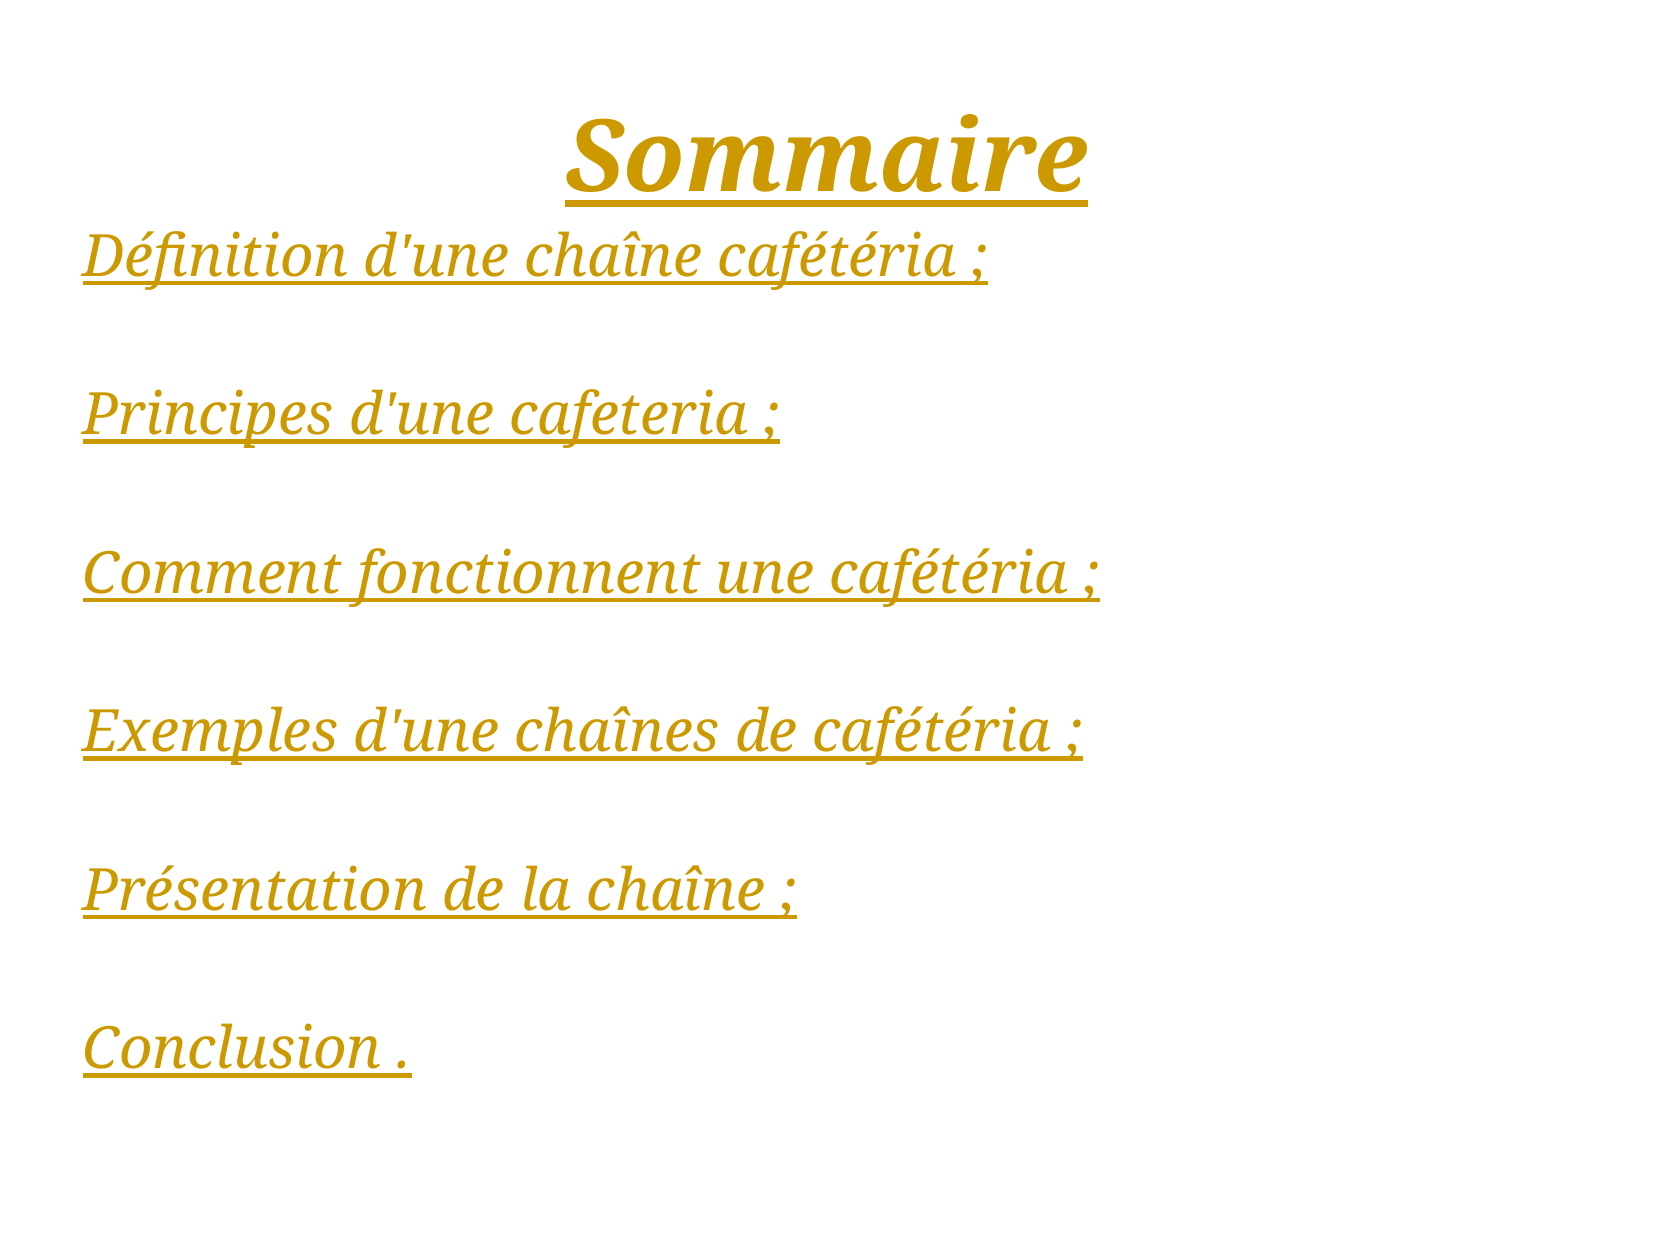

# Sommaire
Définition d'une chaîne cafétéria ;
Principes d'une cafeteria ;
Comment fonctionnent une cafétéria ;
Exemples d'une chaînes de cafétéria ;
Présentation de la chaîne ;
Conclusion .